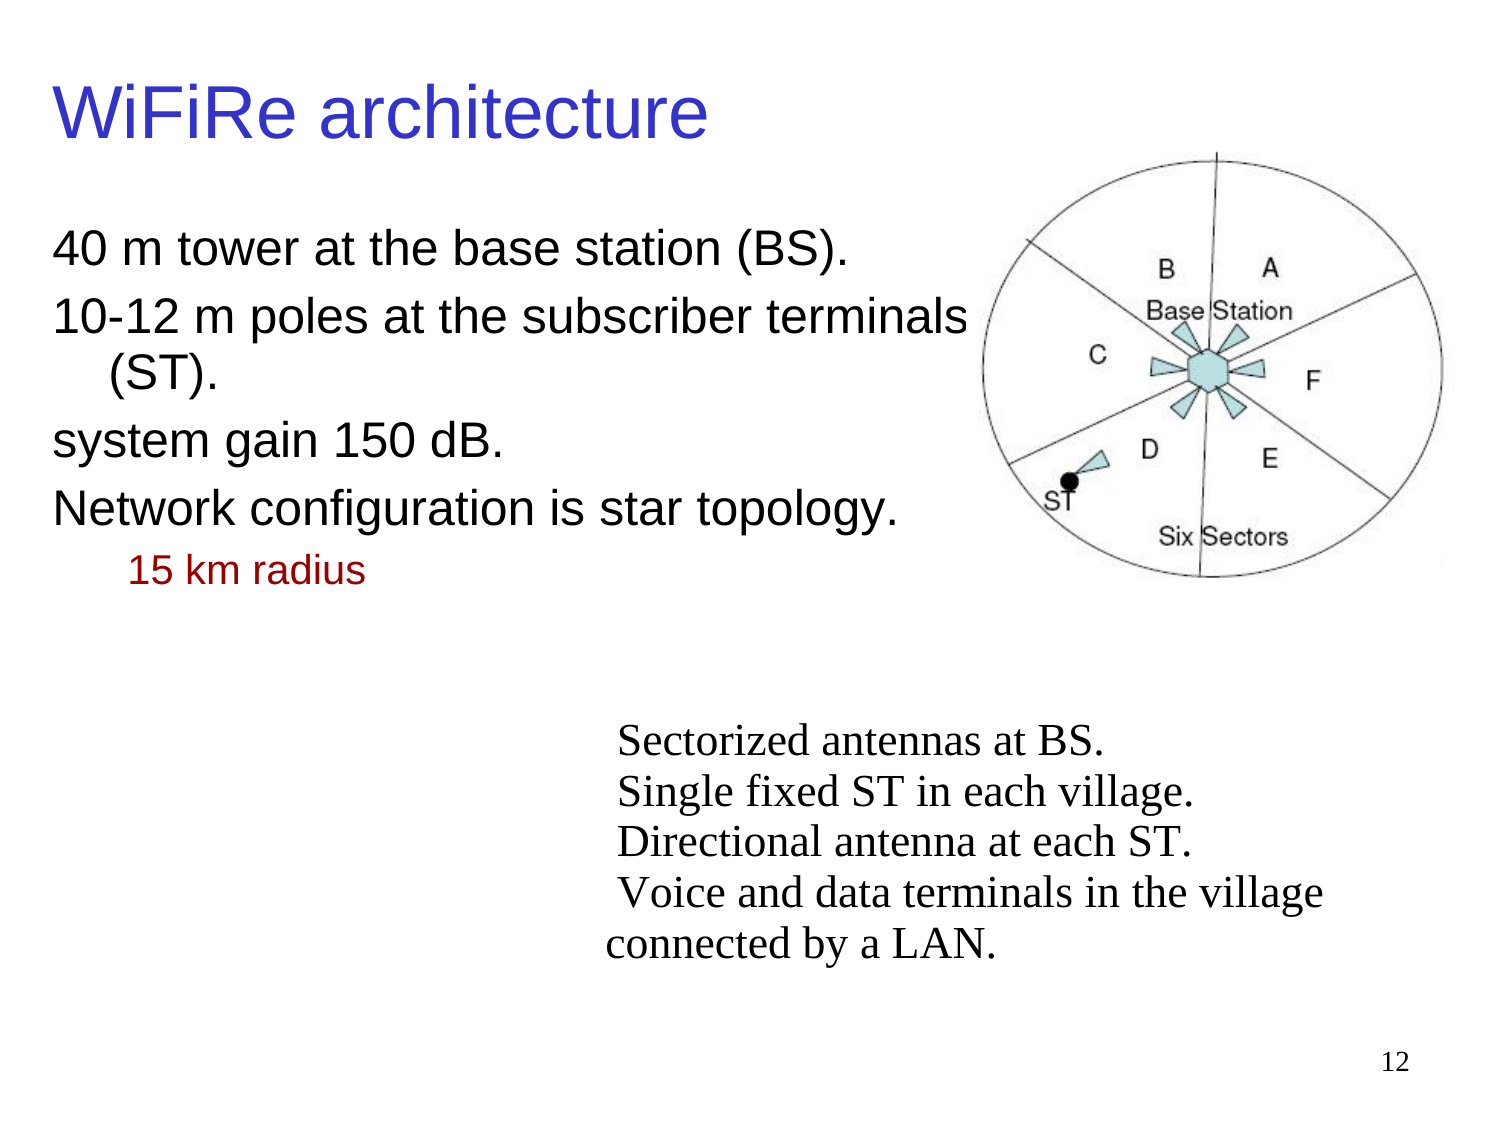

# WiFiRe architecture
40 m tower at the base station (BS).
10-12 m poles at the subscriber terminals (ST).
system gain 150 dB.
Network configuration is star topology.
15 km radius
 Sectorized antennas at BS.
 Single fixed ST in each village.
 Directional antenna at each ST.
 Voice and data terminals in the village connected by a LAN.
12